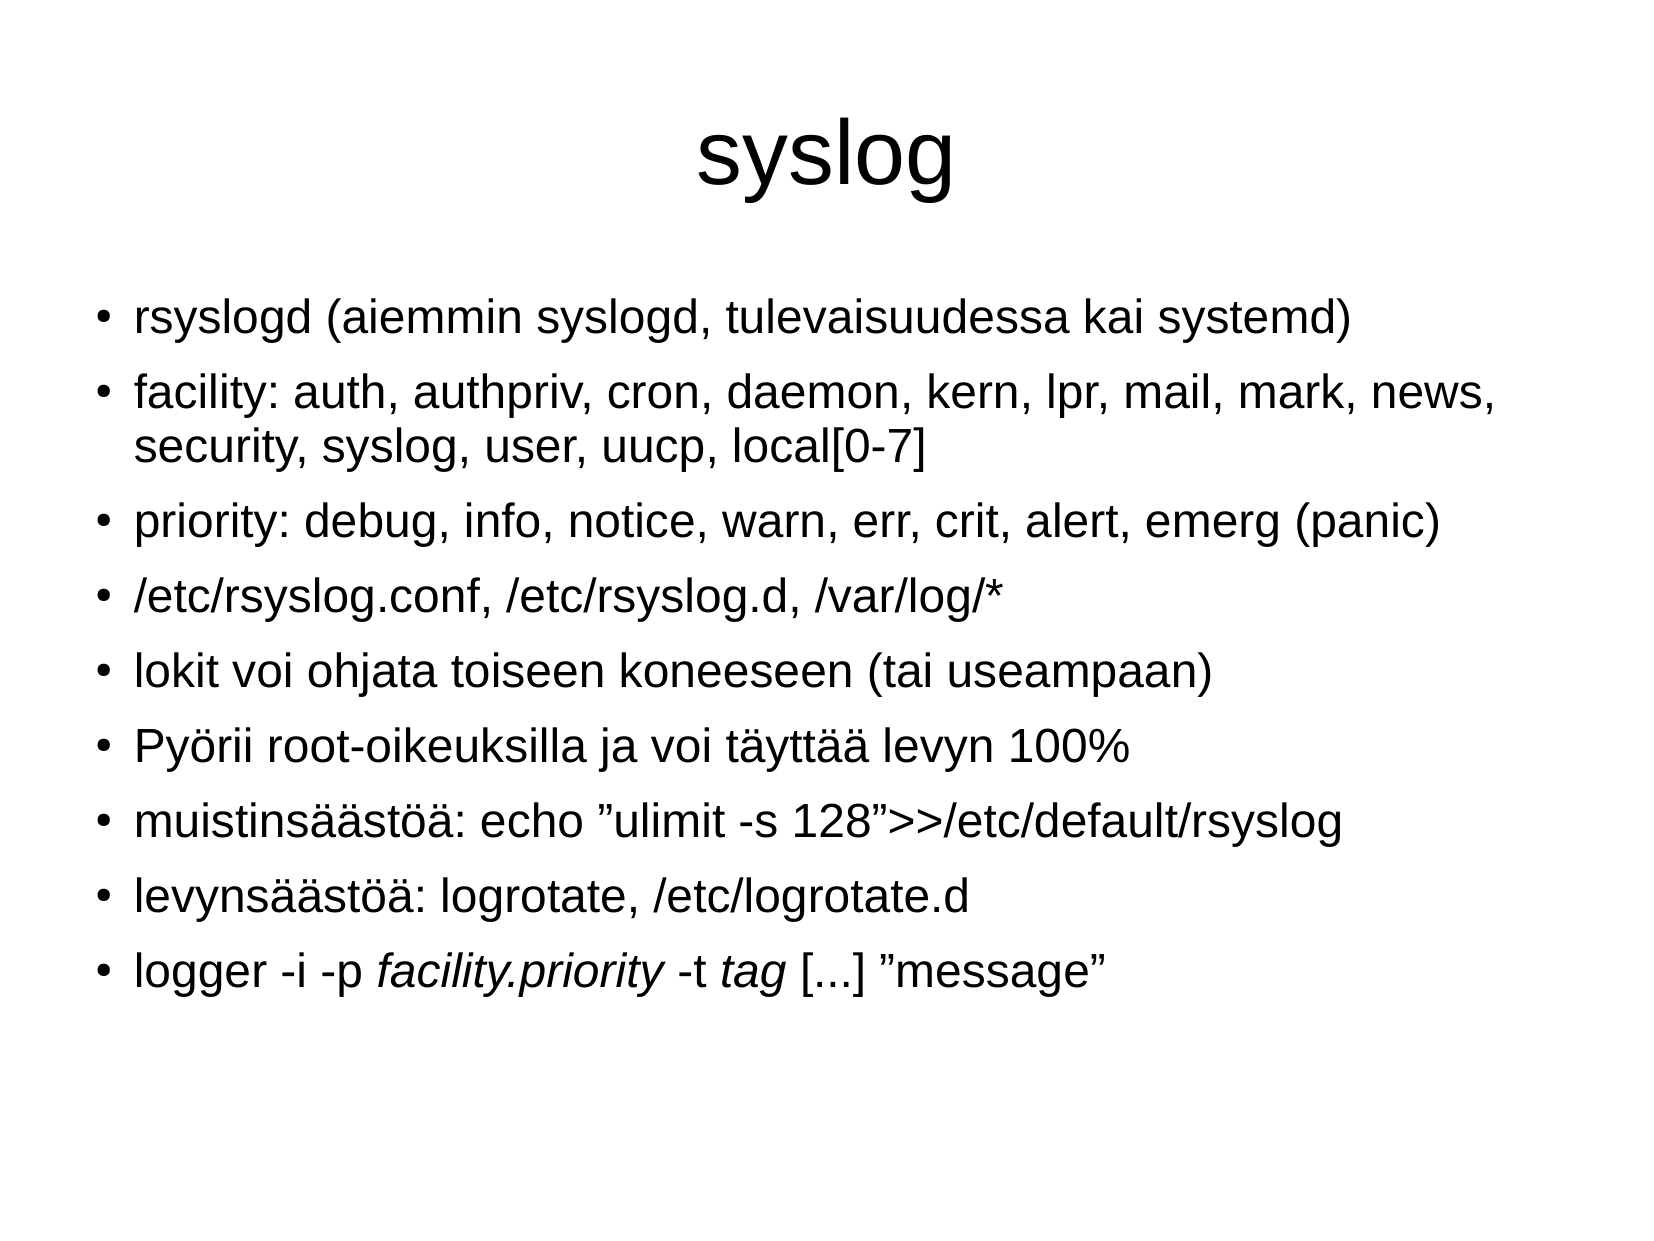

# syslog
rsyslogd (aiemmin syslogd, tulevaisuudessa kai systemd)
facility: auth, authpriv, cron, daemon, kern, lpr, mail, mark, news, security, syslog, user, uucp, local[0-7]
priority: debug, info, notice, warn, err, crit, alert, emerg (panic)
/etc/rsyslog.conf, /etc/rsyslog.d, /var/log/*
lokit voi ohjata toiseen koneeseen (tai useampaan)
Pyörii root-oikeuksilla ja voi täyttää levyn 100%
muistinsäästöä: echo ”ulimit -s 128”>>/etc/default/rsyslog
levynsäästöä: logrotate, /etc/logrotate.d
logger -i -p facility.priority -t tag [...] ”message”